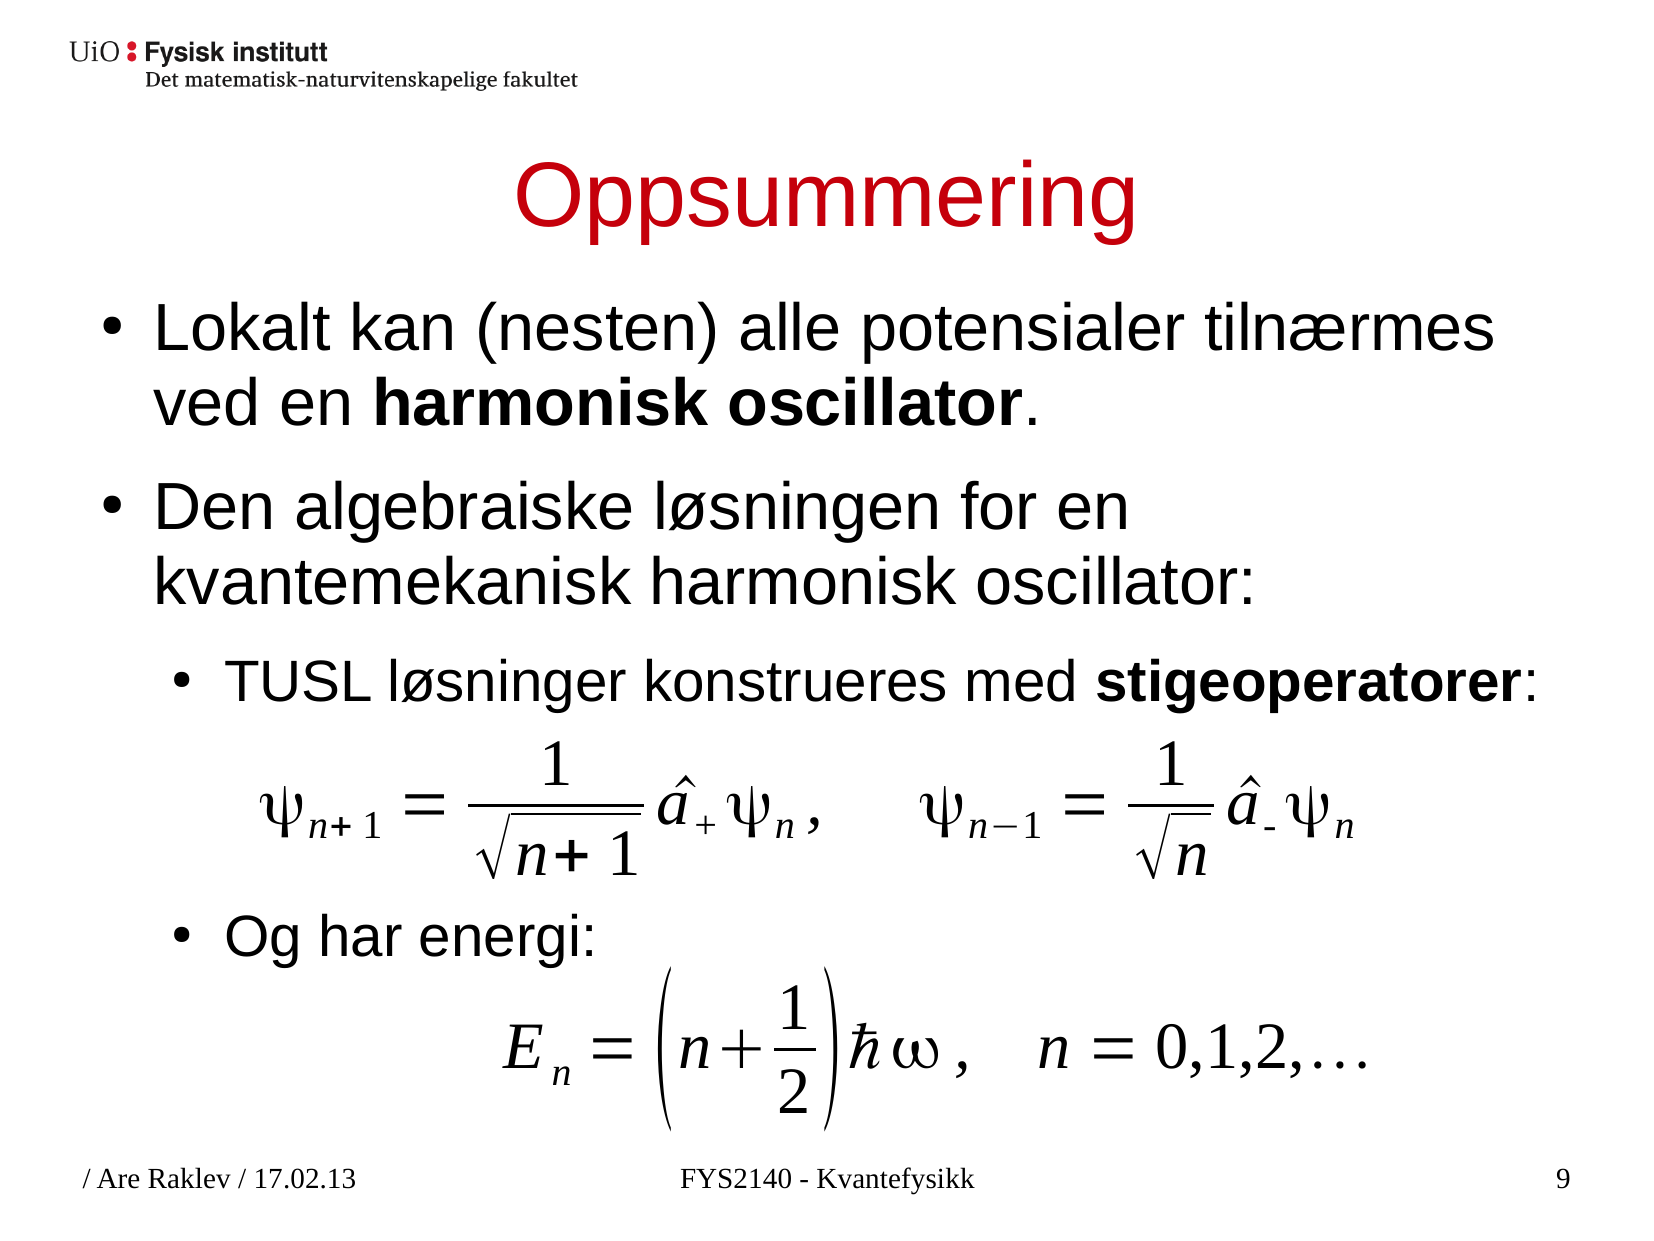

# Oppsummering
Lokalt kan (nesten) alle potensialer tilnærmes ved en harmonisk oscillator.
Den algebraiske løsningen for en kvantemekanisk harmonisk oscillator:
TUSL løsninger konstrueres med stigeoperatorer:
Og har energi:
/ Are Raklev / 17.02.13
FYS2140 - Kvantefysikk
9